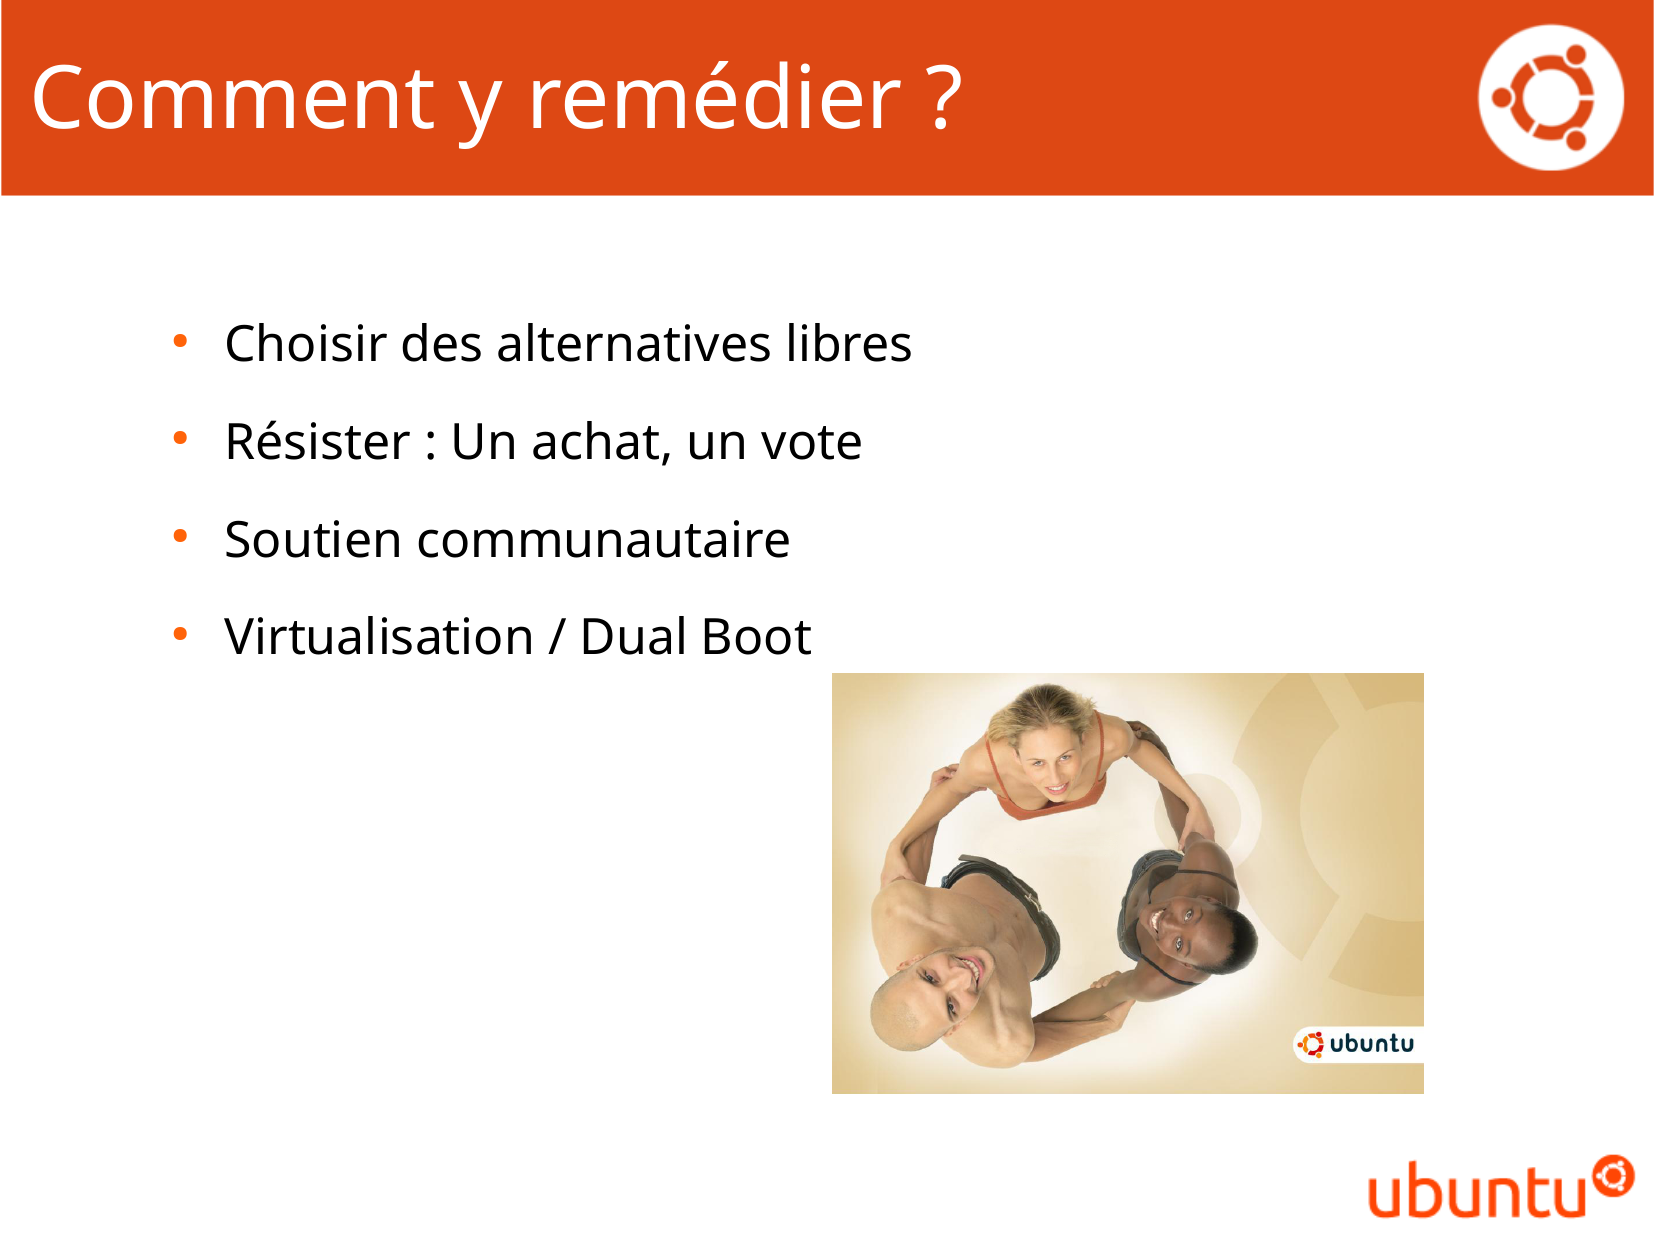

# Comment y remédier ?
Choisir des alternatives libres
Résister : Un achat, un vote
Soutien communautaire
Virtualisation / Dual Boot